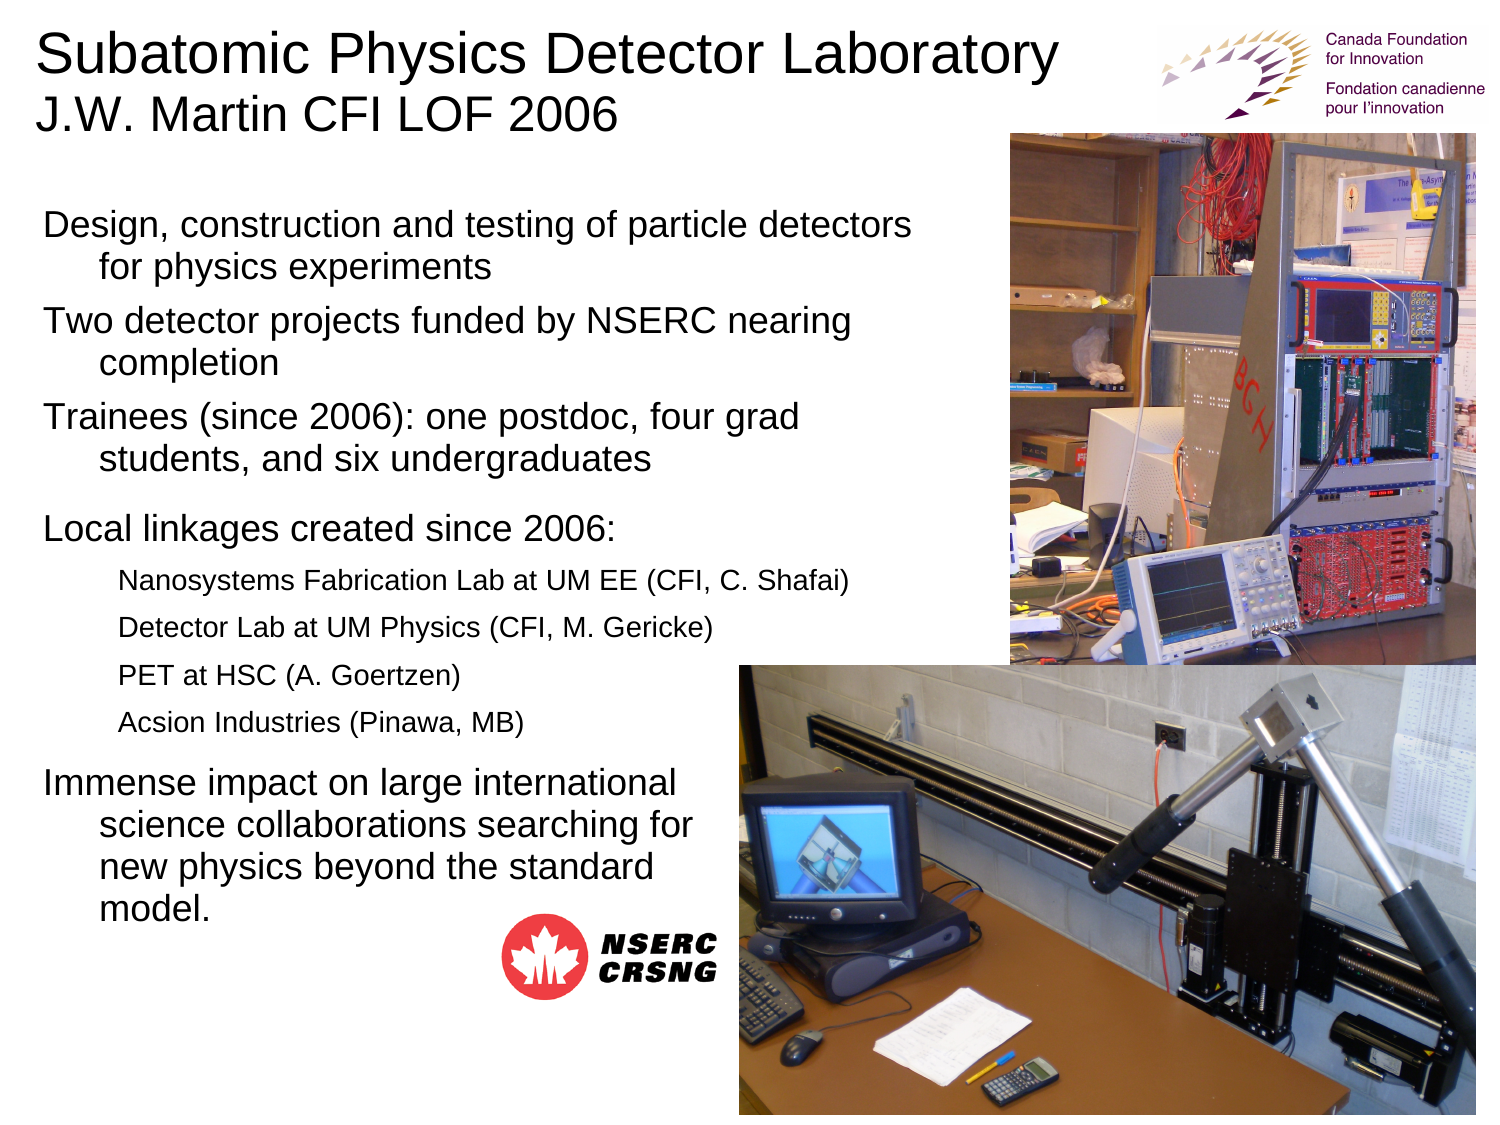

# Subatomic Physics Detector Laboratory J.W. Martin CFI LOF 2006
Design, construction and testing of particle detectors for physics experiments
Two detector projects funded by NSERC nearing completion
Trainees (since 2006): one postdoc, four grad students, and six undergraduates
Local linkages created since 2006:
Nanosystems Fabrication Lab at UM EE (CFI, C. Shafai)
Detector Lab at UM Physics (CFI, M. Gericke)
PET at HSC (A. Goertzen)
Acsion Industries (Pinawa, MB)
Immense impact on large international science collaborations searching for new physics beyond the standard model.